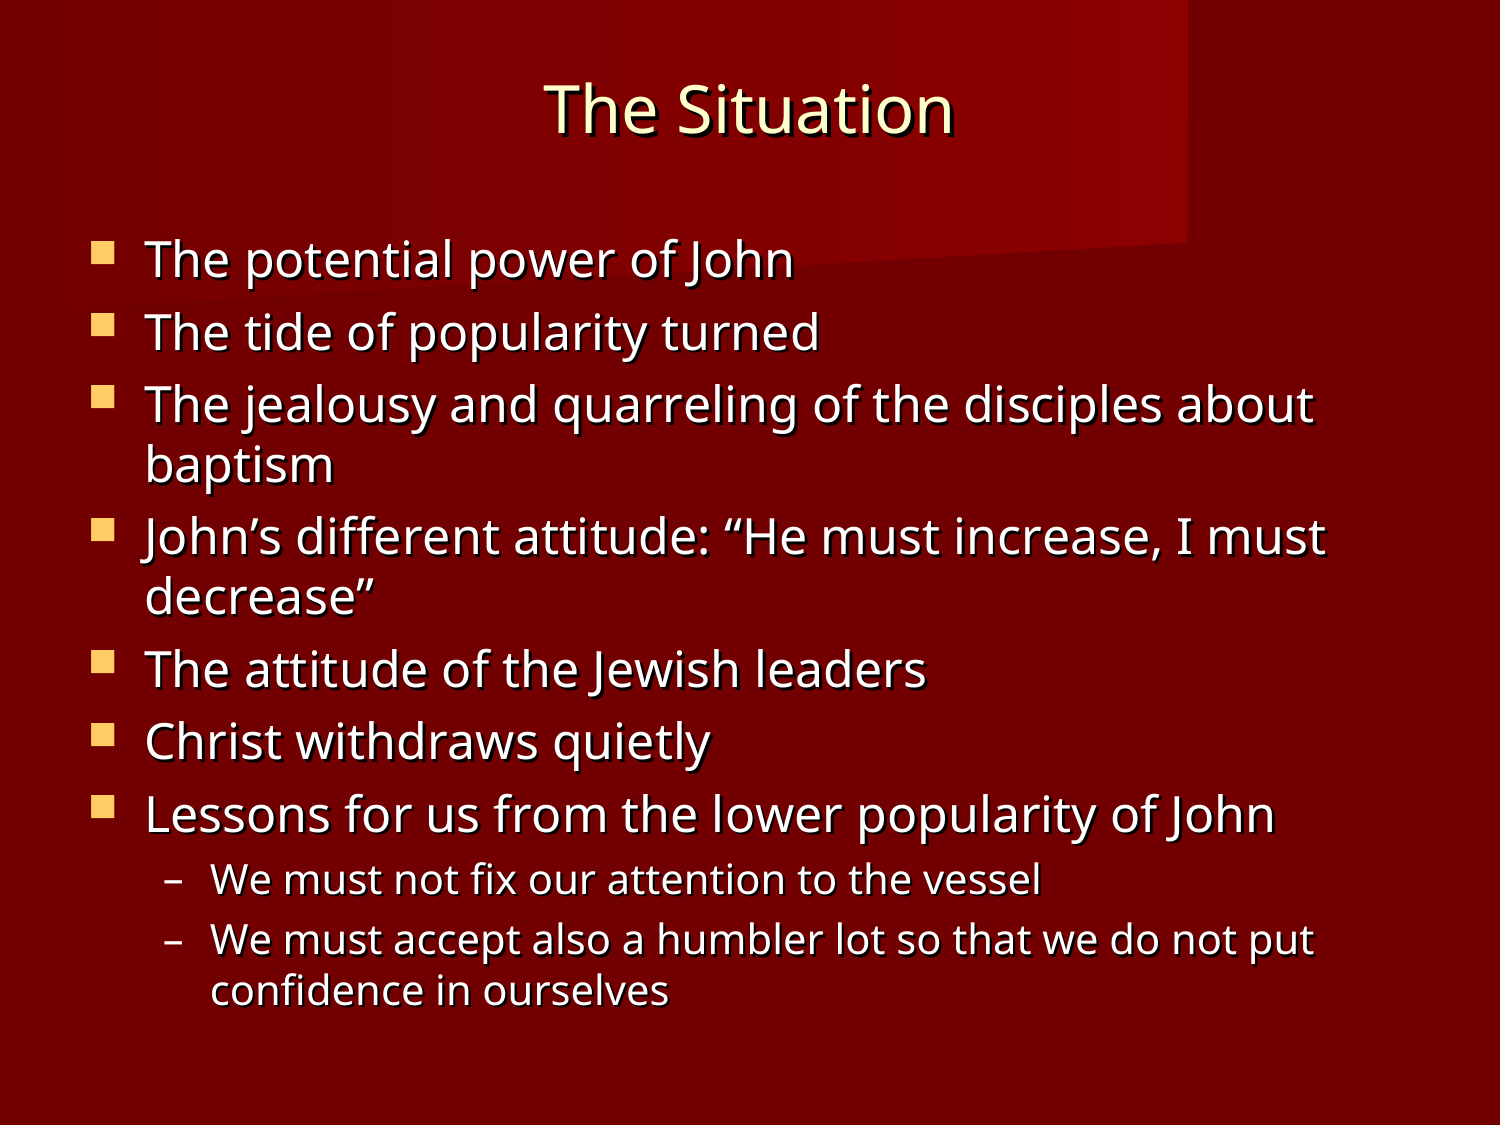

# The Situation
The potential power of John
The tide of popularity turned
The jealousy and quarreling of the disciples about baptism
John’s different attitude: “He must increase, I must decrease”
The attitude of the Jewish leaders
Christ withdraws quietly
Lessons for us from the lower popularity of John
We must not fix our attention to the vessel
We must accept also a humbler lot so that we do not put confidence in ourselves